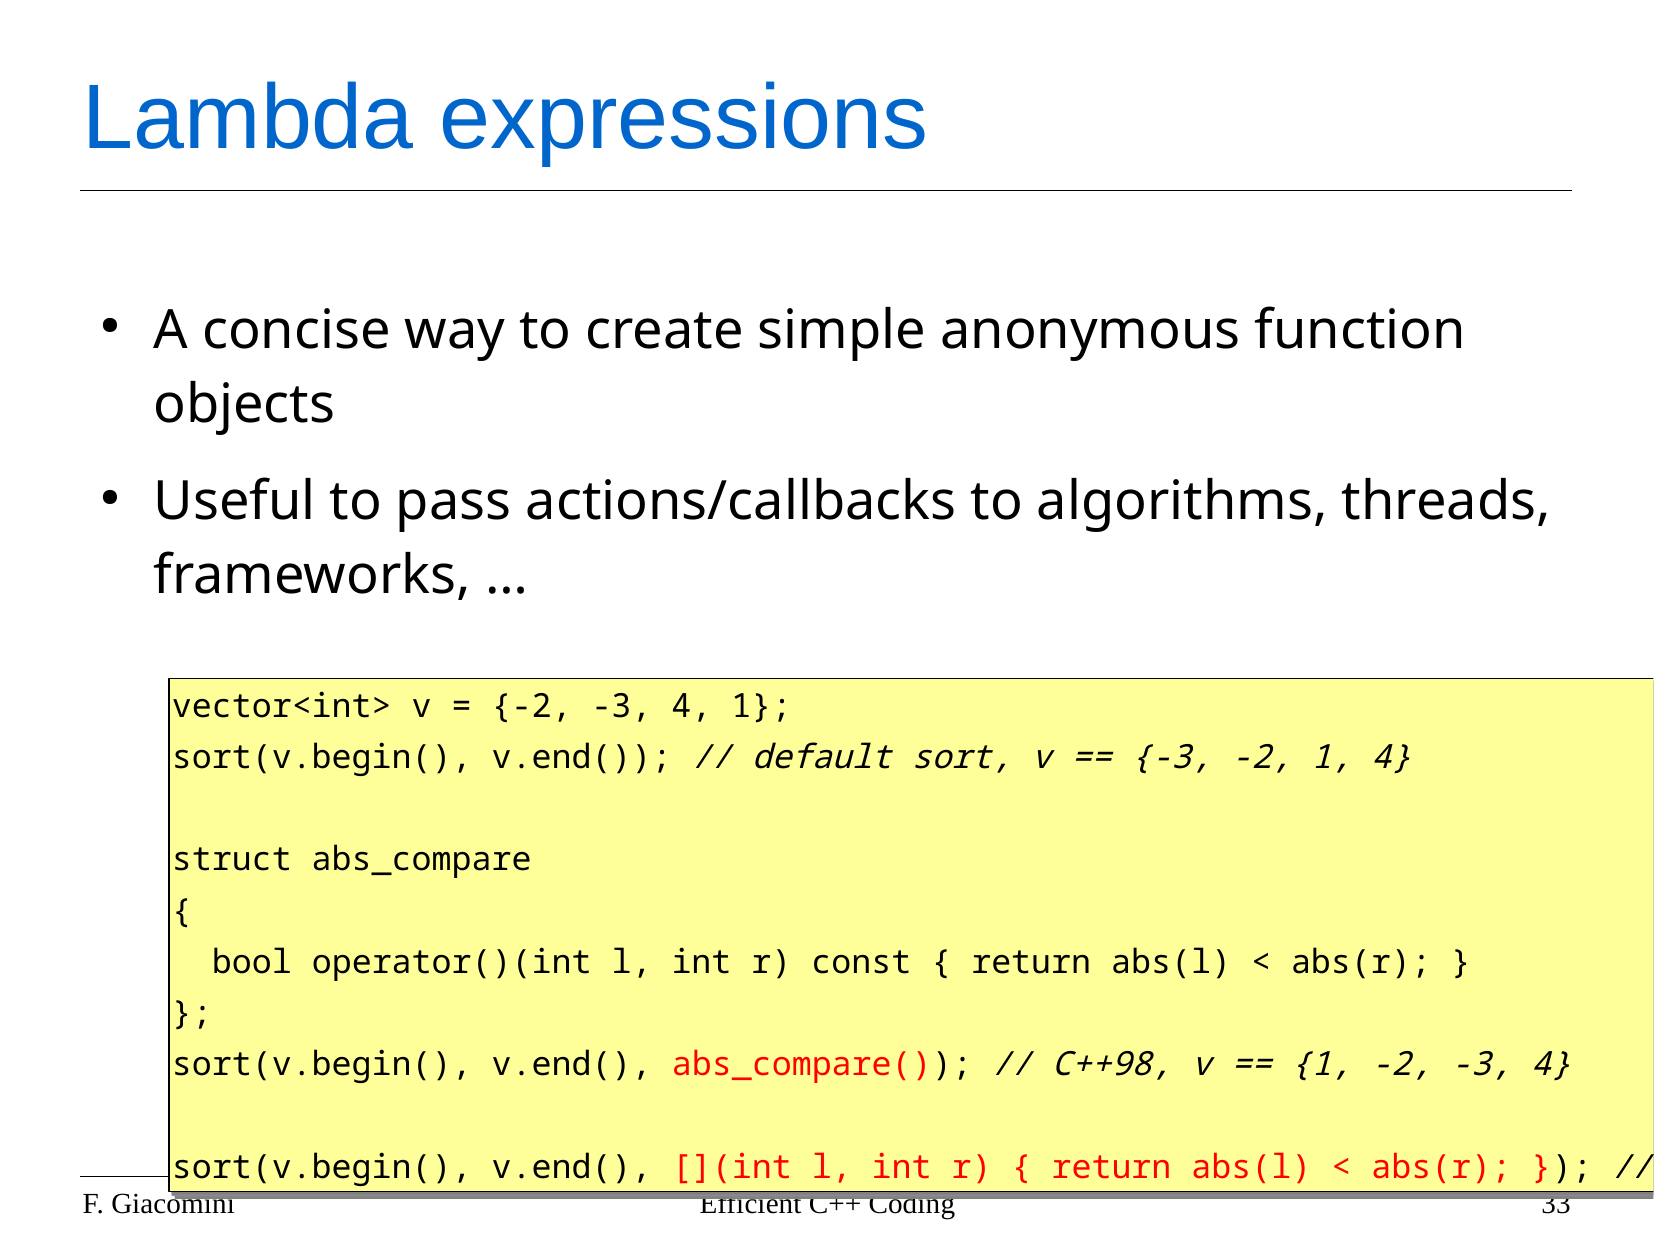

# Lambda expressions
A concise way to create simple anonymous function objects
Useful to pass actions/callbacks to algorithms, threads, frameworks, …
vector<int> v = {-2, -3, 4, 1};
sort(v.begin(), v.end()); // default sort, v == {-3, -2, 1, 4}
struct abs_compare
{
 bool operator()(int l, int r) const { return abs(l) < abs(r); }
};
sort(v.begin(), v.end(), abs_compare()); // C++98, v == {1, -2, -3, 4}
sort(v.begin(), v.end(), [](int l, int r) { return abs(l) < abs(r); }); // C++11
F. Giacomini
Efficient C++ Coding
33